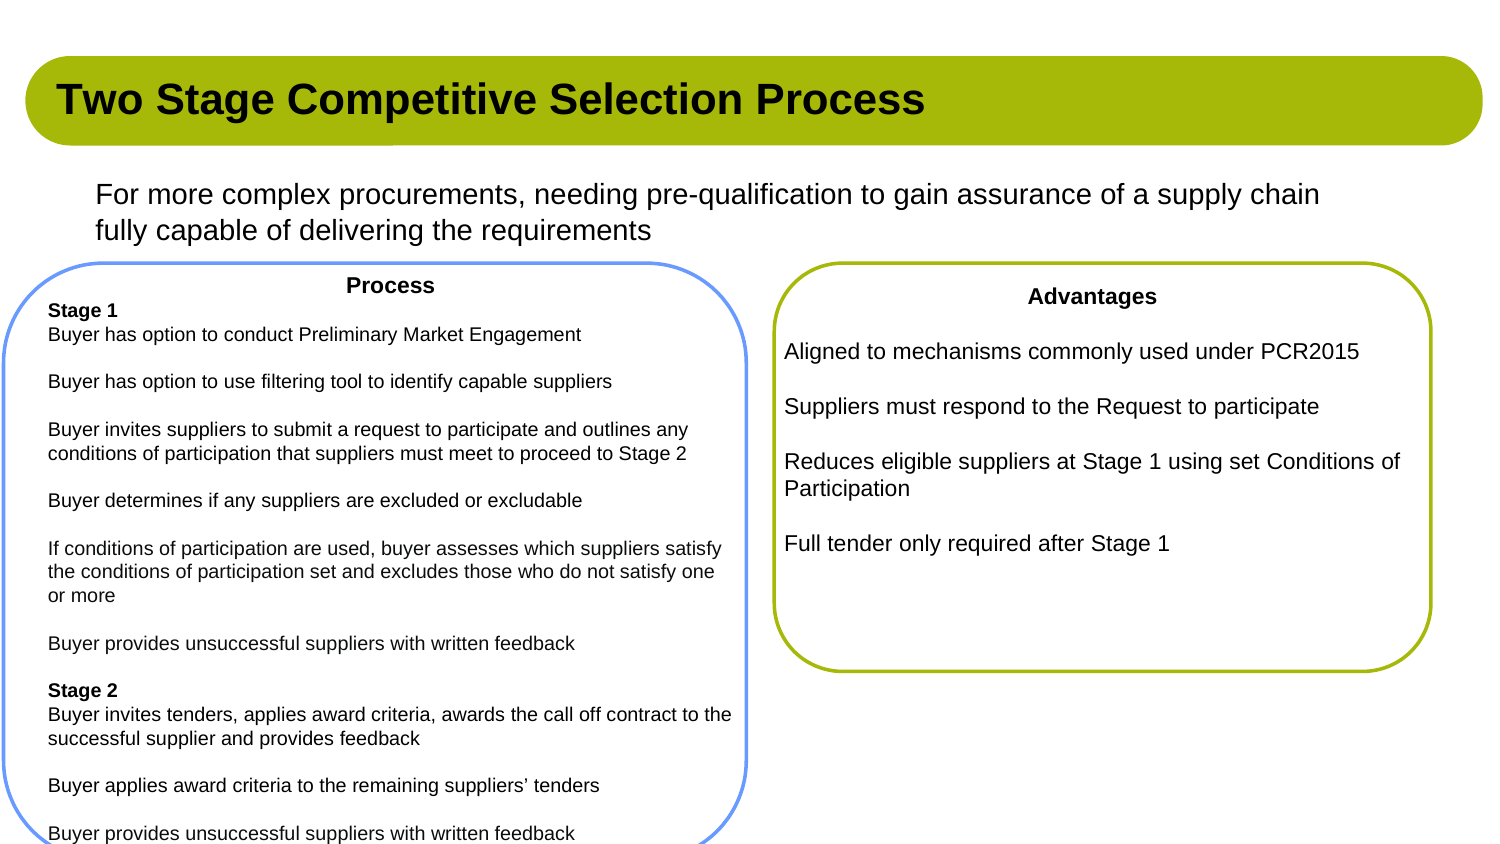

Two Stage Competitive Selection Process
For more complex procurements, needing pre-qualification to gain assurance of a supply chain fully capable of delivering the requirements
#
Process
Stage 1
Buyer has option to conduct Preliminary Market Engagement
Buyer has option to use filtering tool to identify capable suppliers
Buyer invites suppliers to submit a request to participate and outlines any conditions of participation that suppliers must meet to proceed to Stage 2
Buyer determines if any suppliers are excluded or excludable
If conditions of participation are used, buyer assesses which suppliers satisfy the conditions of participation set and excludes those who do not satisfy one or more
Buyer provides unsuccessful suppliers with written feedback
Stage 2
Buyer invites tenders, applies award criteria, awards the call off contract to the successful supplier and provides feedback
Buyer applies award criteria to the remaining suppliers’ tenders
Buyer provides unsuccessful suppliers with written feedback
Advantages
Aligned to mechanisms commonly used under PCR2015
Suppliers must respond to the Request to participate
Reduces eligible suppliers at Stage 1 using set Conditions of Participation
Full tender only required after Stage 1